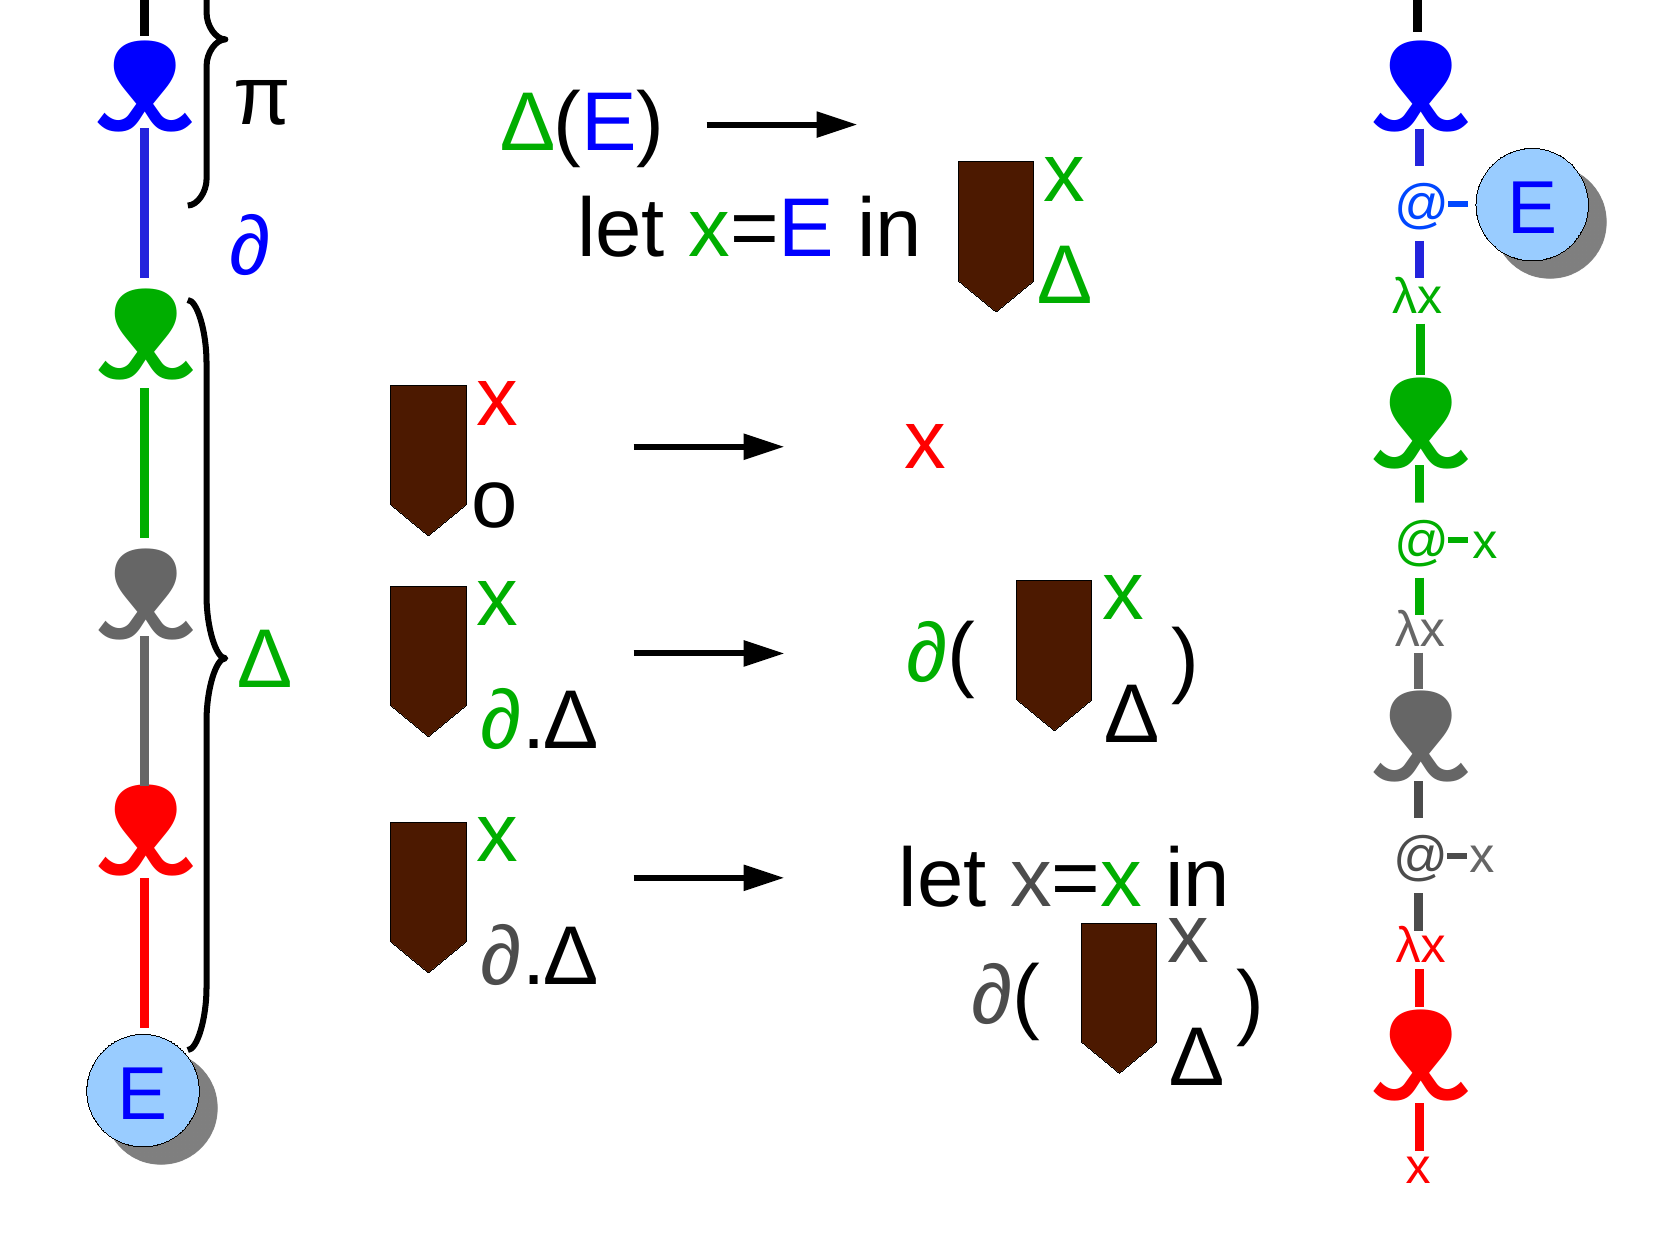

ᴥ
E
@
λx
ᴥ
ᴥ
ᴥ
∆
ᴥ
E
π
∆(E)
x
∆
let x=E in
∂
ᴥ
x
x
o
x
@
x
λx
x
x
∂(
)
∆
∂.∆
ᴥ
@
x
λx
ᴥ
x
let x=x in
x
∂.∆
∂(
)
∆